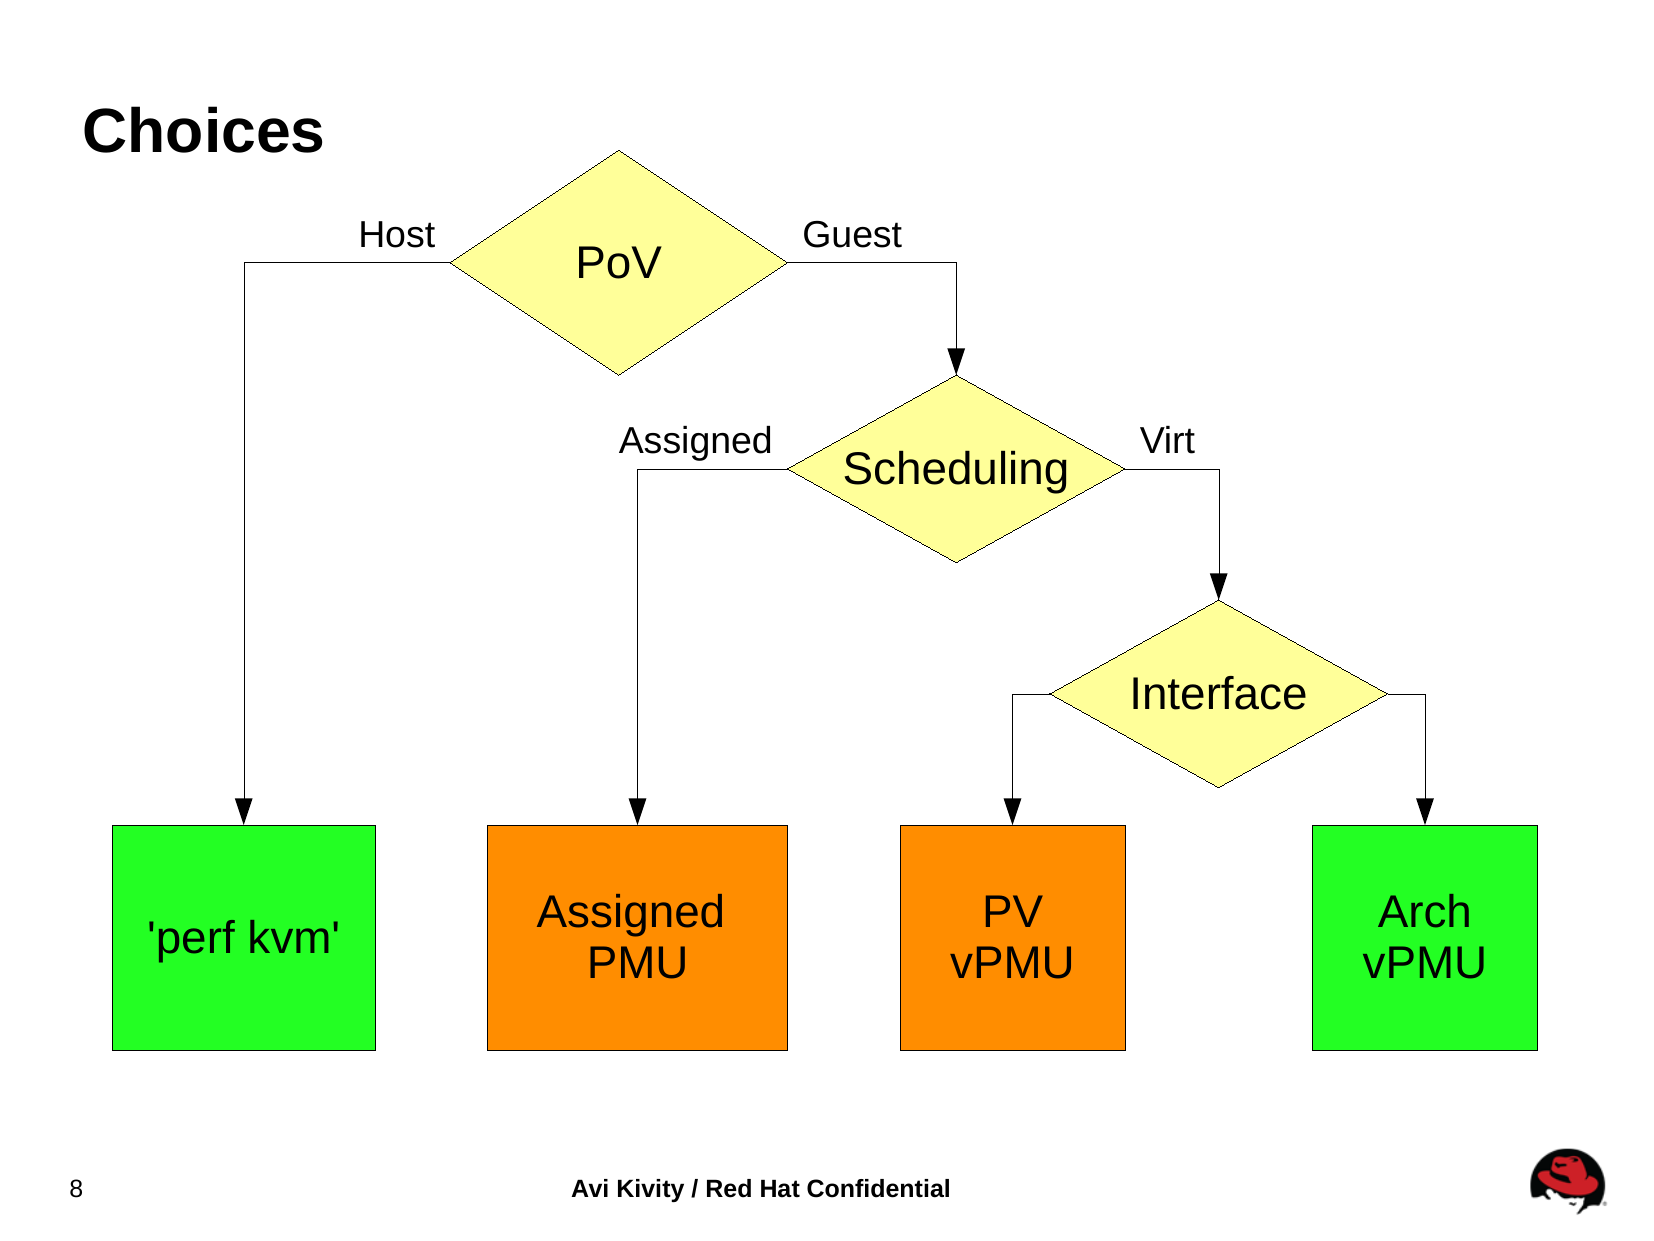

# Choices
PoV
Host
Guest
Scheduling
Assigned
Virt
Interface
'perf kvm'
Assigned
PMU
PV
vPMU
Arch
vPMU